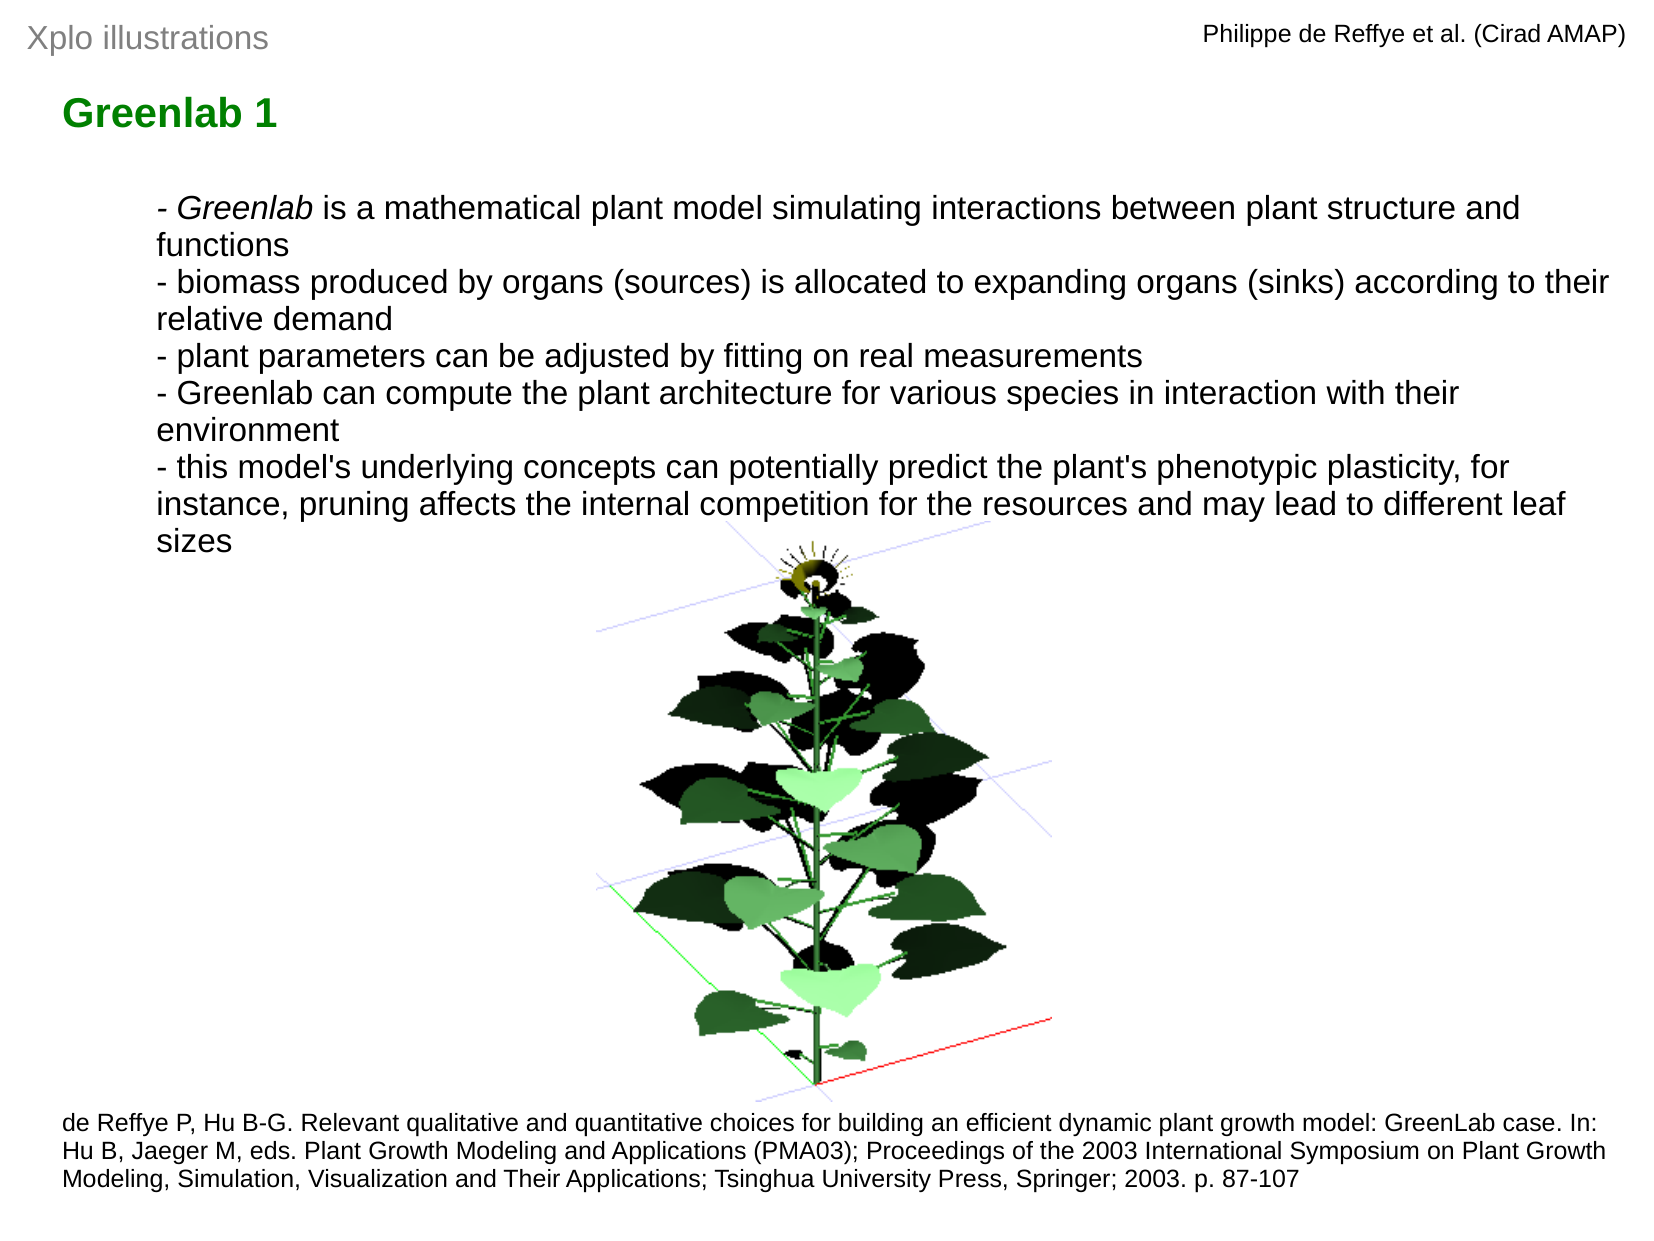

Xplo illustrations
Philippe de Reffye et al. (Cirad AMAP)
Greenlab 1
- Greenlab is a mathematical plant model simulating interactions between plant structure and functions
- biomass produced by organs (sources) is allocated to expanding organs (sinks) according to their relative demand
- plant parameters can be adjusted by fitting on real measurements
- Greenlab can compute the plant architecture for various species in interaction with their environment
- this model's underlying concepts can potentially predict the plant's phenotypic plasticity, for instance, pruning affects the internal competition for the resources and may lead to different leaf sizes
de Reffye P, Hu B-G. Relevant qualitative and quantitative choices for building an efficient dynamic plant growth model: GreenLab case. In: Hu B, Jaeger M, eds. Plant Growth Modeling and Applications (PMA03); Proceedings of the 2003 International Symposium on Plant Growth Modeling, Simulation, Visualization and Their Applications; Tsinghua University Press, Springer; 2003. p. 87-107